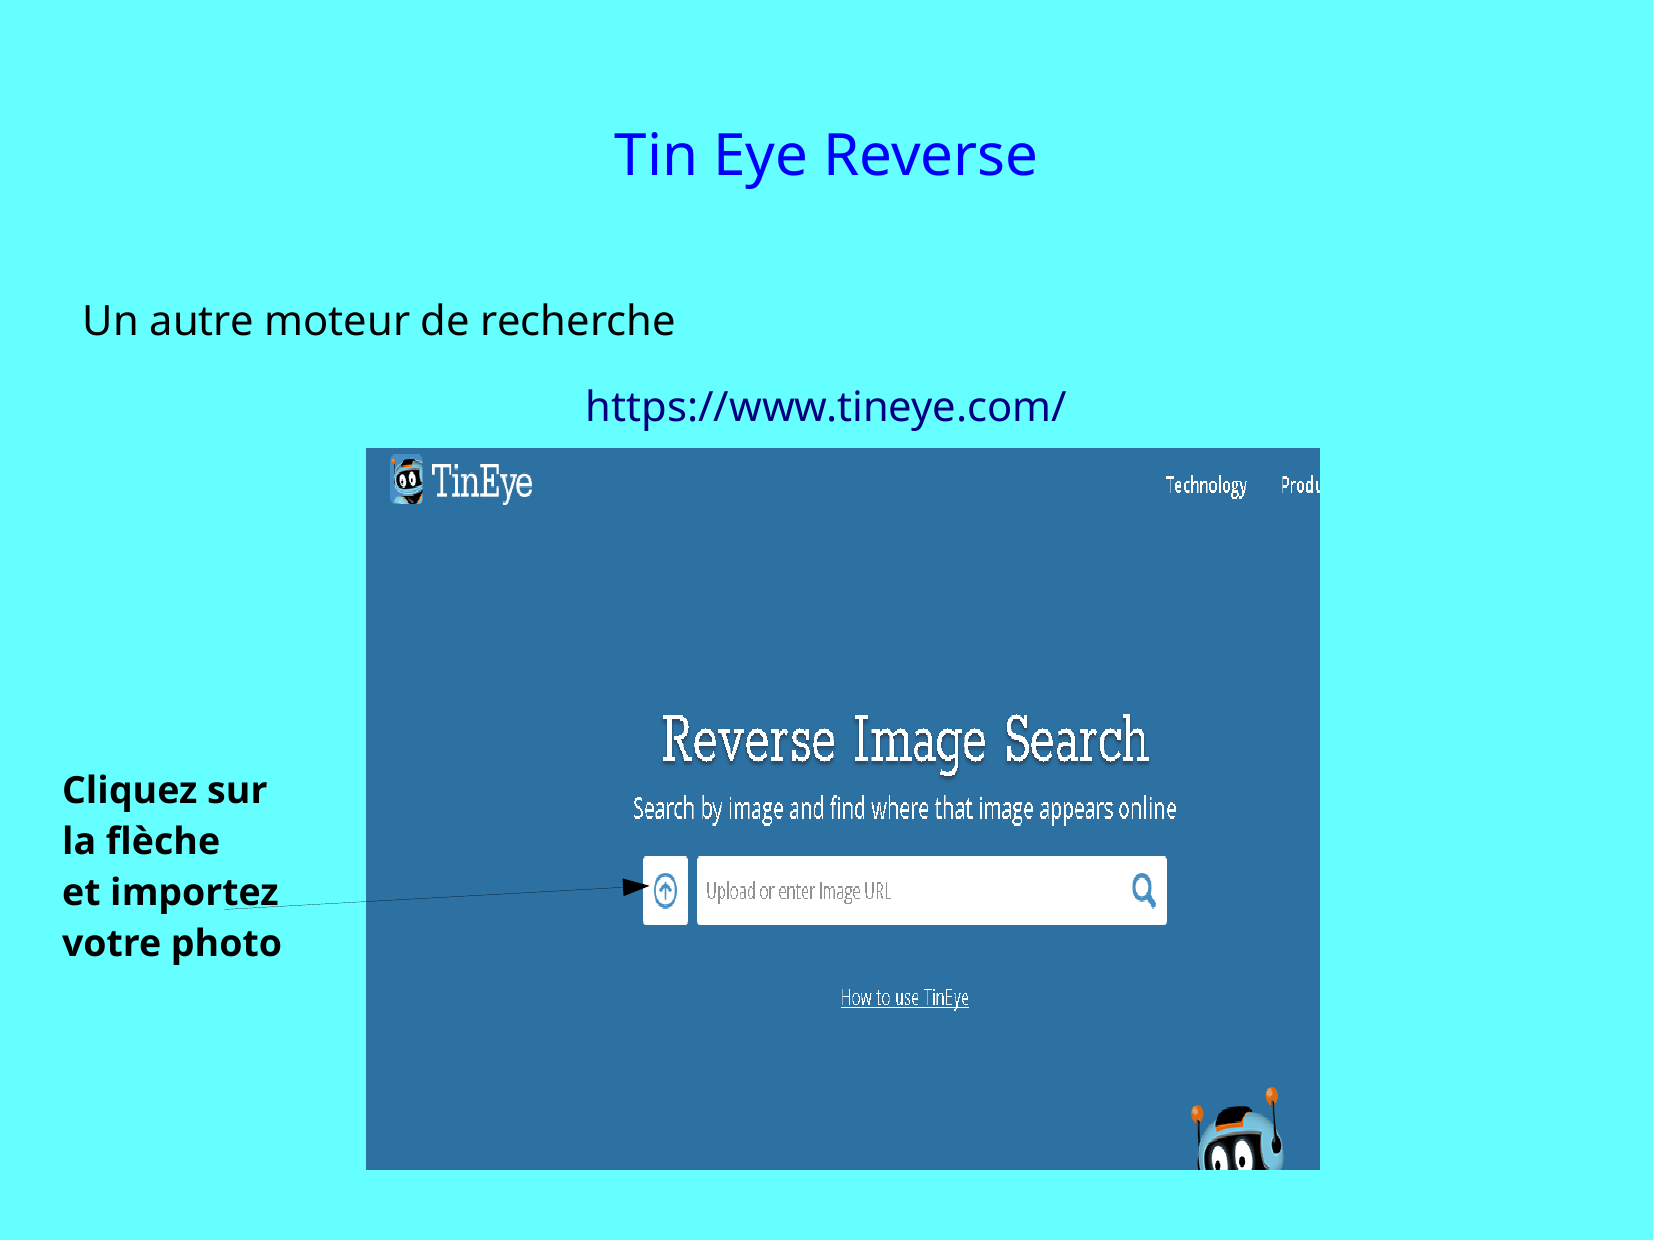

# Tin Eye Reverse
Un autre moteur de recherche
https://www.tineye.com/
Cliquez sur
la flèche
et importez
votre photo